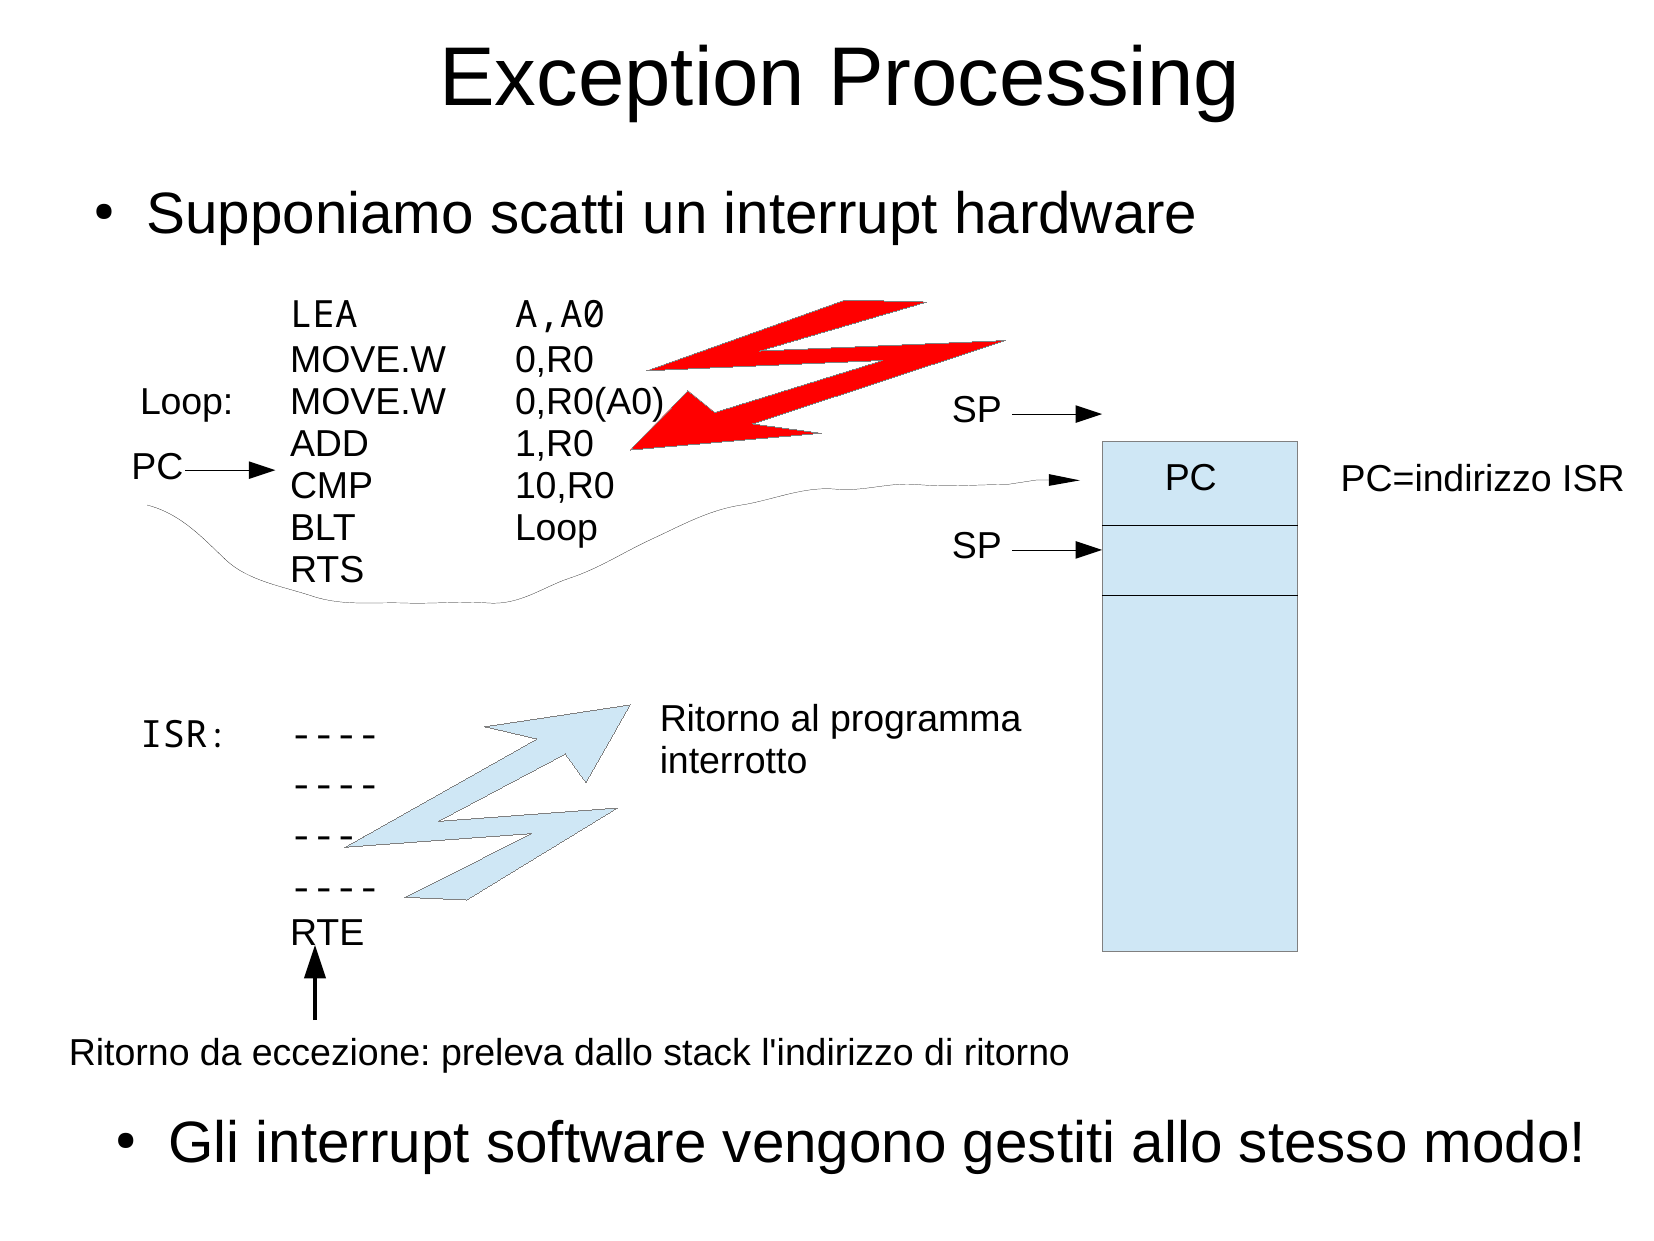

# Exception Processing
Supponiamo scatti un interrupt hardware
		LEA 		A,A0
		MOVE.W	0,R0
Loop: 	MOVE.W 	0,R0(A0)
		ADD		1,R0
		CMP		10,R0
		BLT			Loop
		RTS
SP
PC
PC
PC=indirizzo ISR
SP
Ritorno al programma
interrotto
ISR:	----
		----
		----
		----
		RTE
Ritorno da eccezione: preleva dallo stack l'indirizzo di ritorno
Gli interrupt software vengono gestiti allo stesso modo!